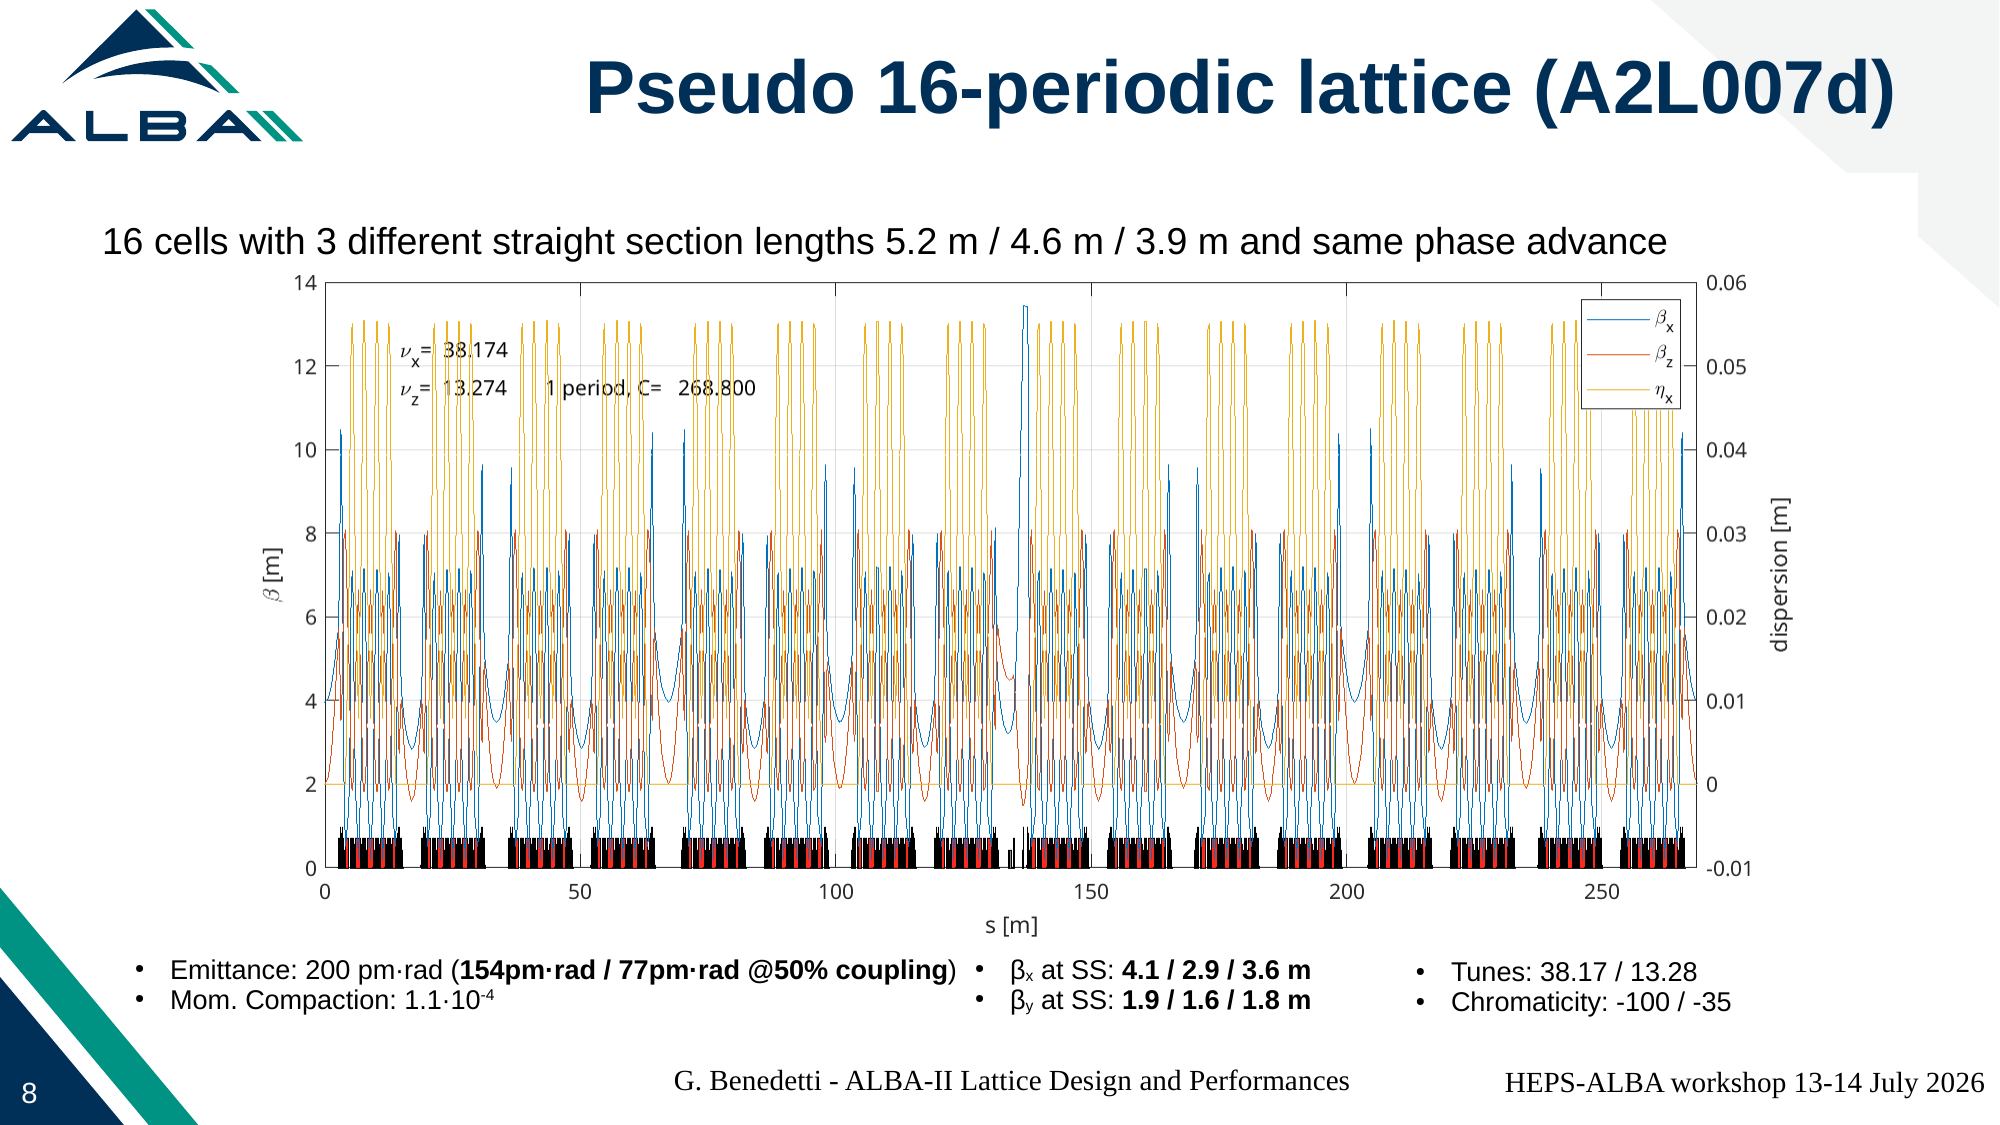

# Pseudo 16-periodic lattice (A2L007d)
All the straight sections have low betas, but the injection section is asymmetric to produce low βx at the thin septum and high βx at the DDK kicker
16 cells with 3 different straight section lengths 5.2 m / 4.6 m / 3.9 m and same phase advance
16-fold symmetry (on-energy), 16 cells, 3 different straight lengths = 4.7m / 3.5m / 4.4m
Emittance: 200 pm·rad (154pm·rad / 77pm·rad @50% coupling)
Mom. Compaction: 1.1·10-4
βx at SS: 4.1 / 2.9 / 3.6 m
βy at SS: 1.9 / 1.6 / 1.8 m
Tunes: 38.17 / 13.28
Chromaticity: -100 / -35
G. Benedetti - ALBA-II Lattice Design and Performances
HEPS-ALBA workshop 13-14 July 2026